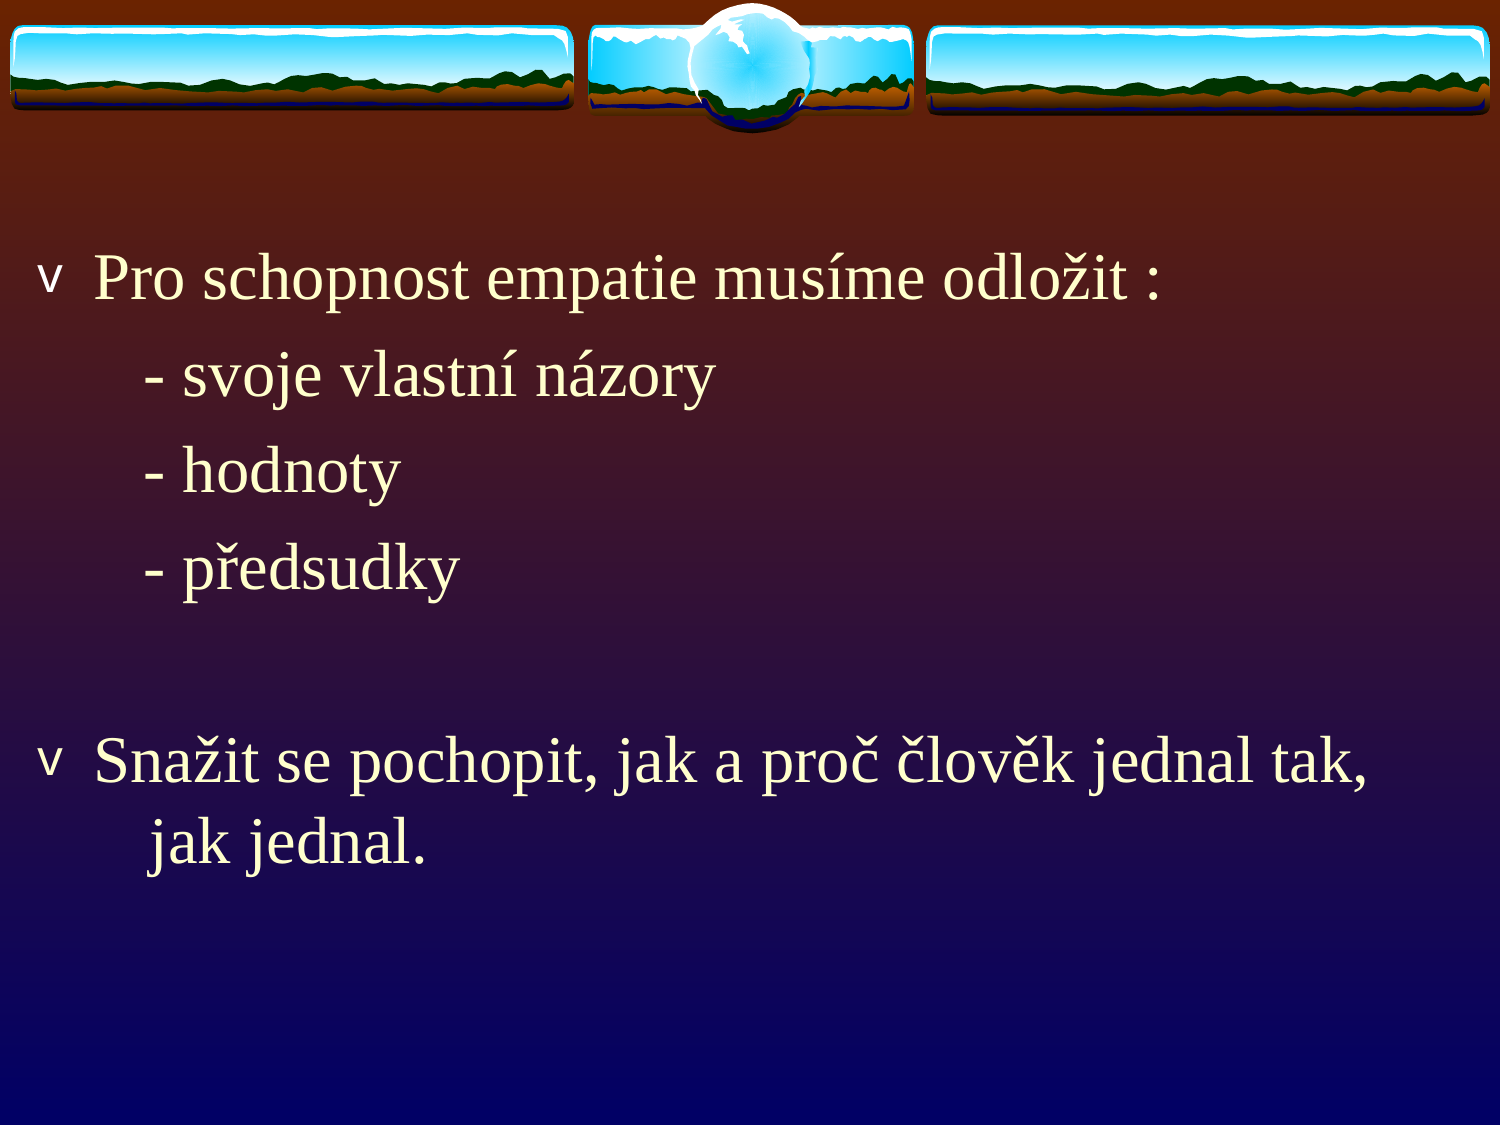

# Pro schopnost empatie musíme odložit :
 - svoje vlastní názory
 - hodnoty
 - předsudky
Snažit se pochopit, jak a proč člověk jednal tak, jak jednal.